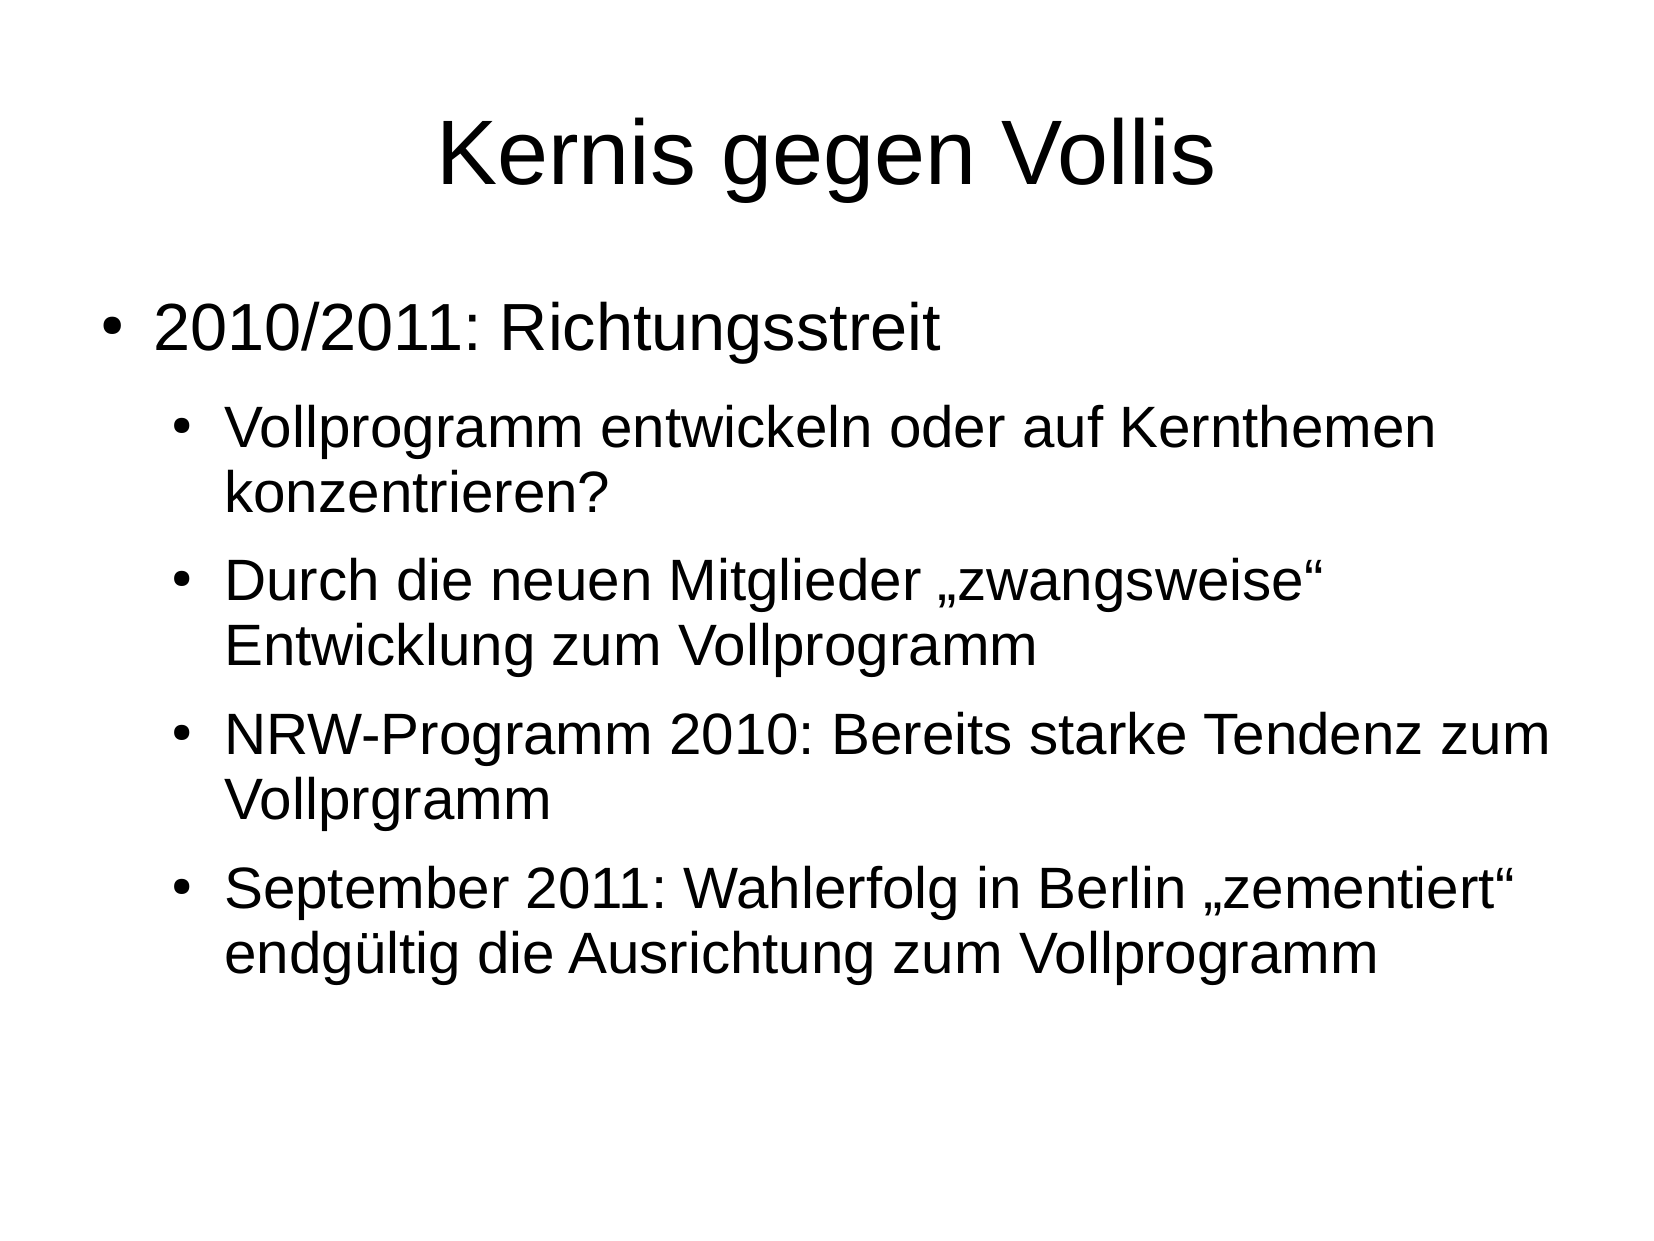

# Kernis gegen Vollis
2010/2011: Richtungsstreit
Vollprogramm entwickeln oder auf Kernthemen konzentrieren?
Durch die neuen Mitglieder „zwangsweise“ Entwicklung zum Vollprogramm
NRW-Programm 2010: Bereits starke Tendenz zum Vollprgramm
September 2011: Wahlerfolg in Berlin „zementiert“ endgültig die Ausrichtung zum Vollprogramm